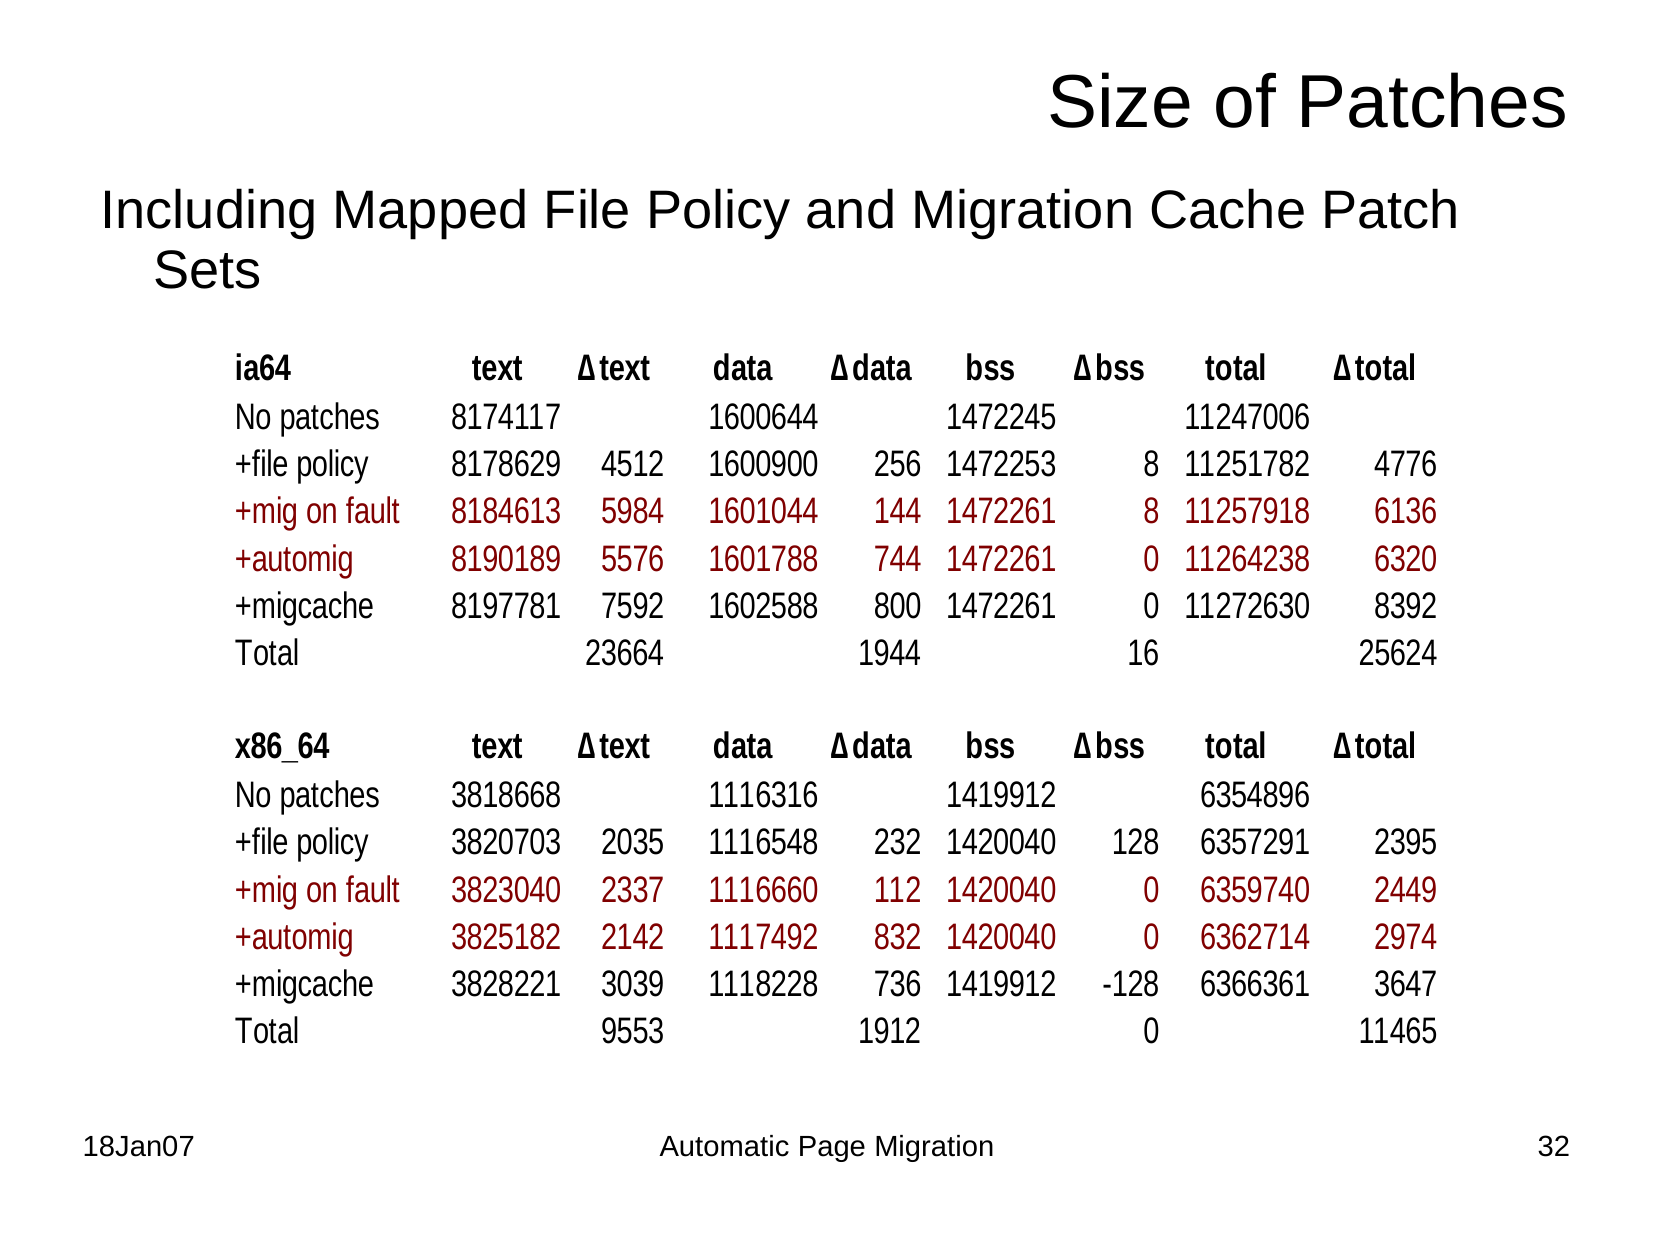

# Size of Patches
Including Mapped File Policy and Migration Cache Patch Sets
18Jan07
Automatic Page Migration
32